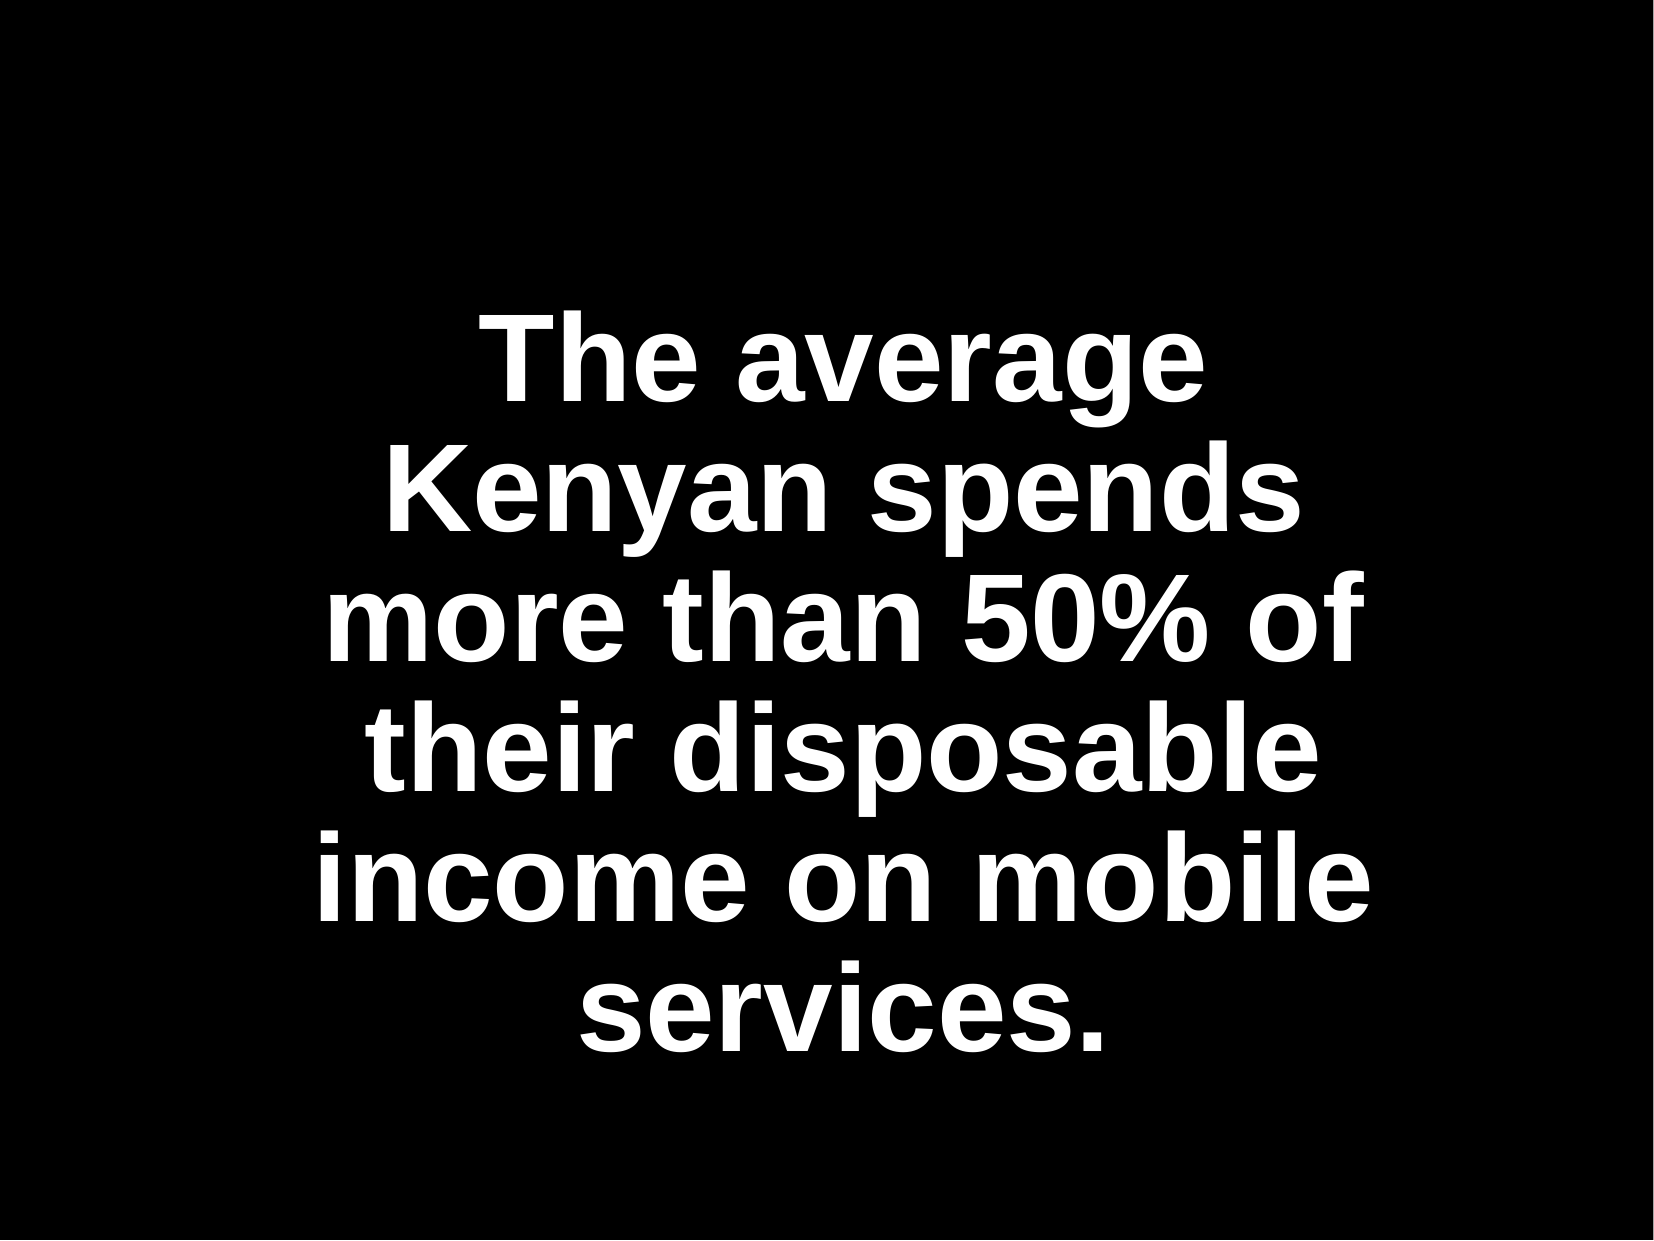

The average Kenyan spends more than 50% of their disposable income on mobile services.